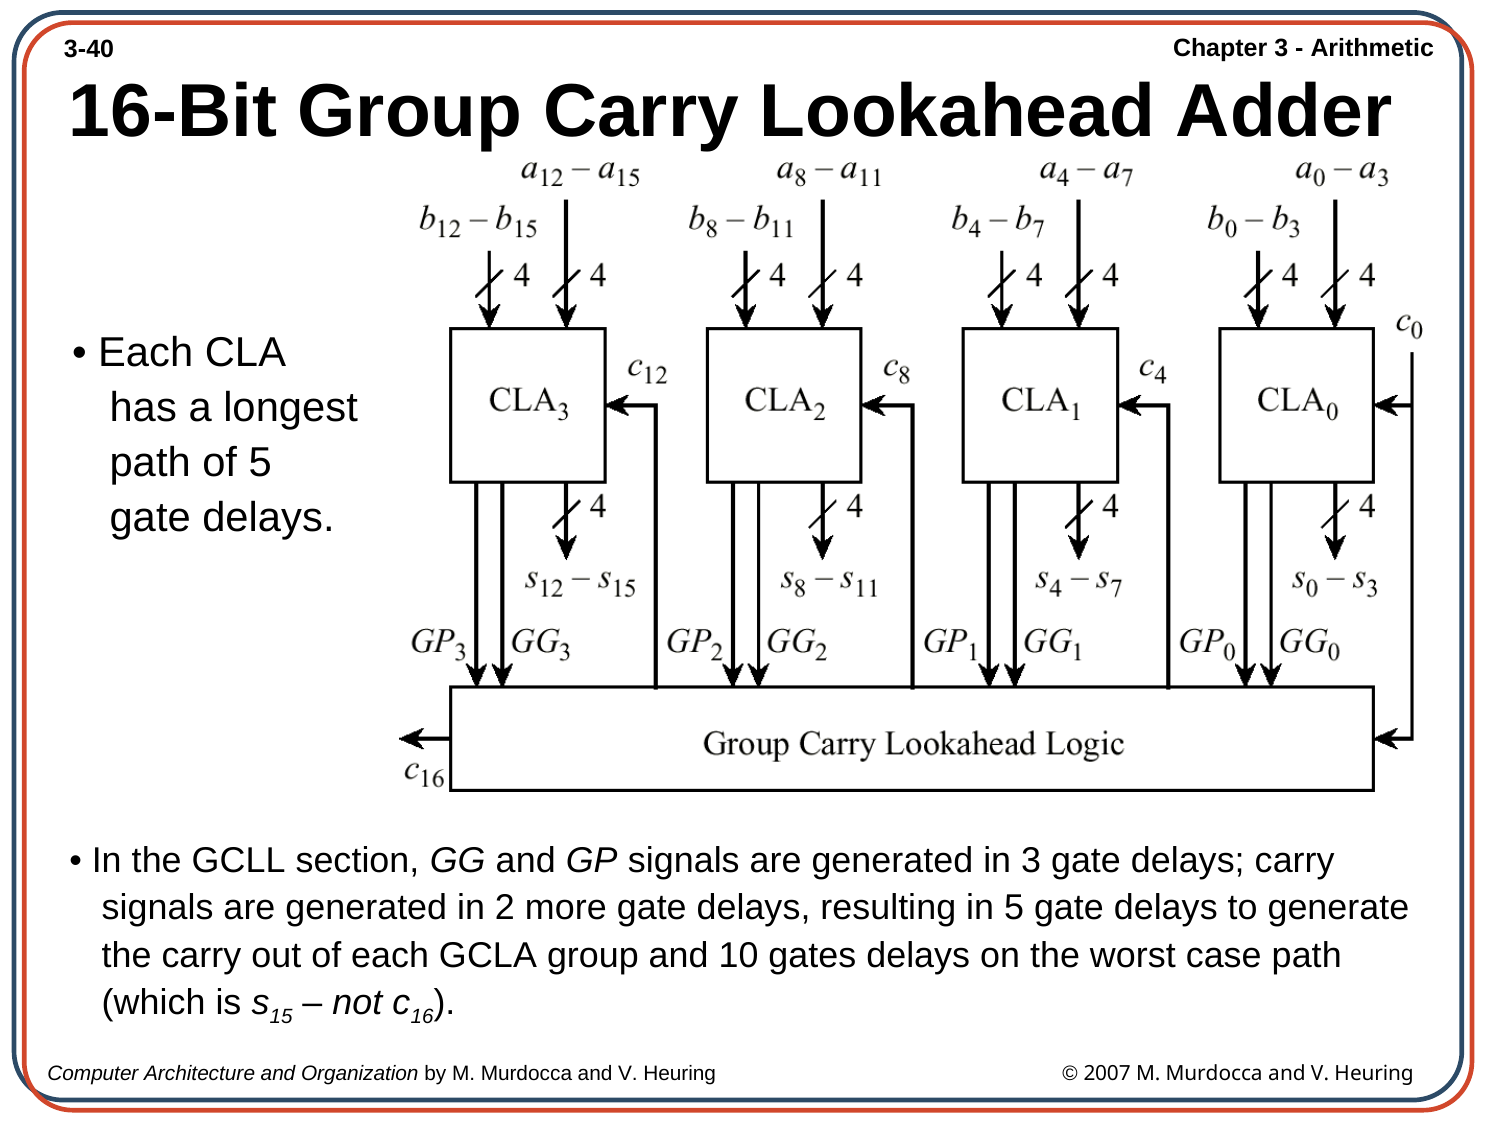

# 16-Bit Group Carry Lookahead Adder
• Each CLA has a longest path of 5 gate delays.
• In the GCLL section, GG and GP signals are generated in 3 gate delays; carry signals are generated in 2 more gate delays, resulting in 5 gate delays to generate the carry out of each GCLA group and 10 gates delays on the worst case path (which is s15 – not c16).